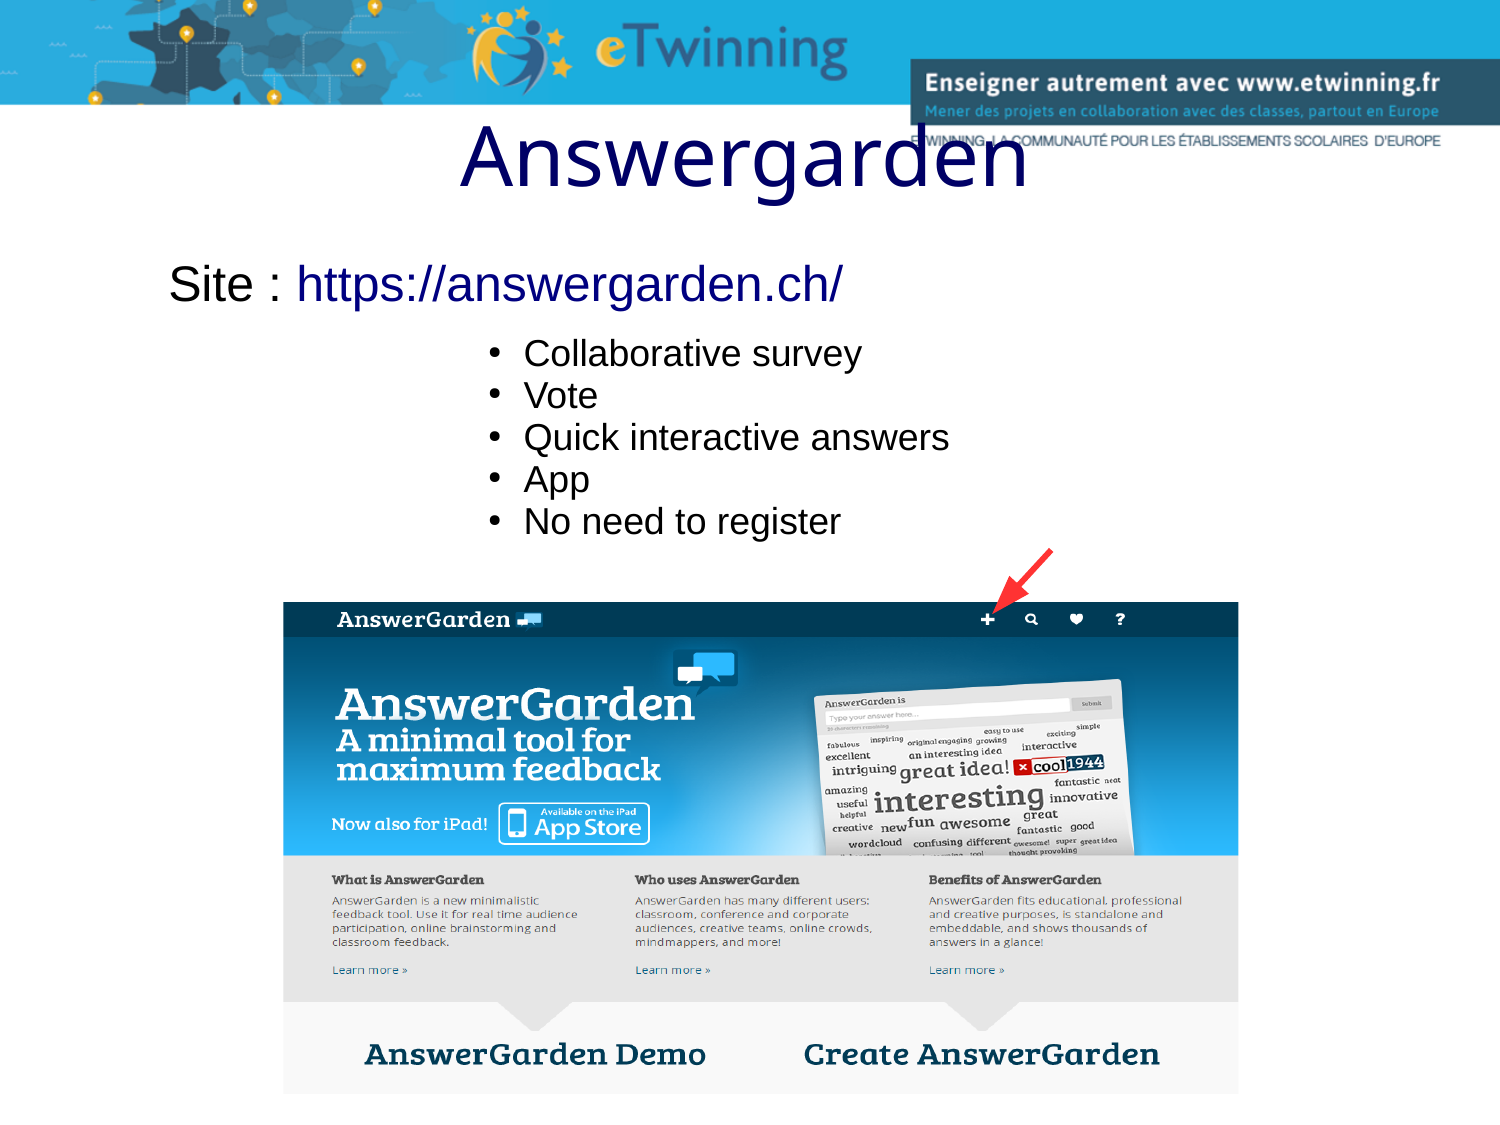

# Answergarden
Site : https://answergarden.ch/
Collaborative survey
Vote
Quick interactive answers
App
No need to register